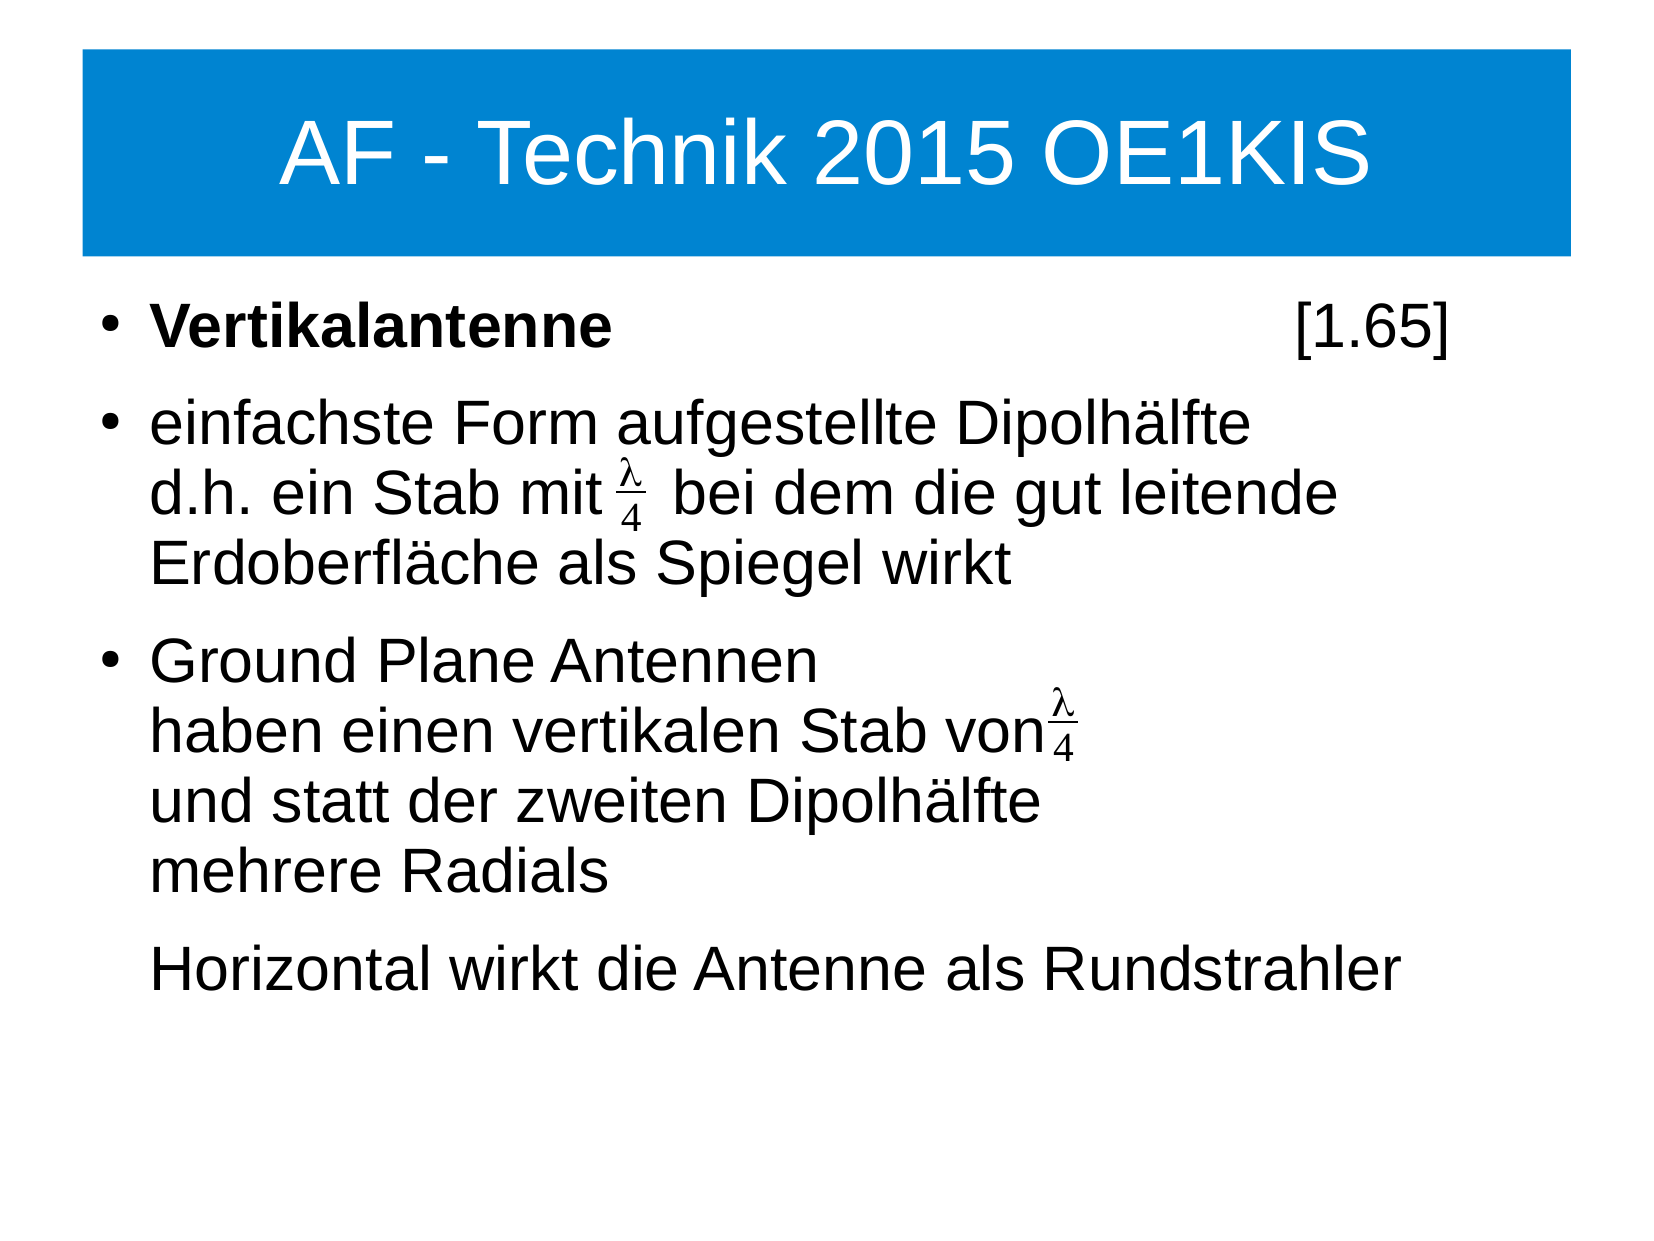

# AF - Technik 2015 OE1KIS
Vertikalantenne [1.65]
einfachste Form aufgestellte Dipolhälfte
d.h. ein Stab mit bei dem die gut leitende Erdoberfläche als Spiegel wirkt
Ground Plane Antennen
haben einen vertikalen Stab von
und statt der zweiten Dipolhälfte
mehrere Radials
Horizontal wirkt die Antenne als Rundstrahler